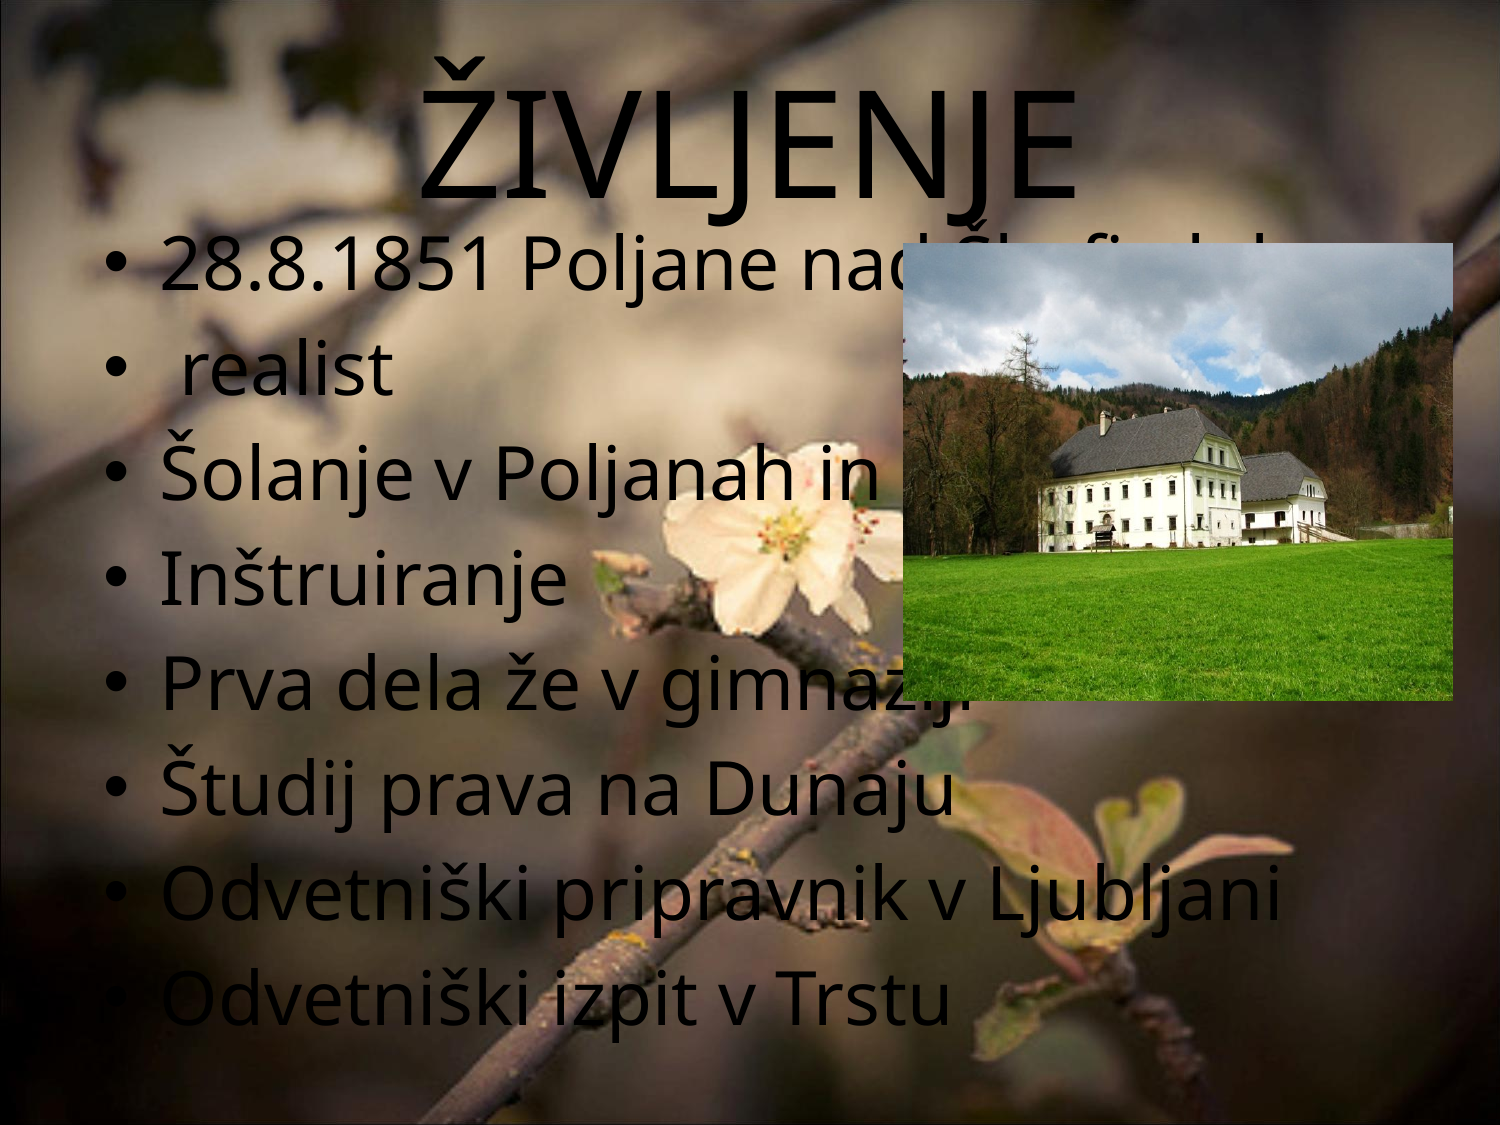

# ŽIVLJENJE
28.8.1851 Poljane nad Škofja loko
 realist
Šolanje v Poljanah in Ljubljani
Inštruiranje
Prva dela že v gimnaziji
Študij prava na Dunaju
Odvetniški pripravnik v Ljubljani
Odvetniški izpit v Trstu